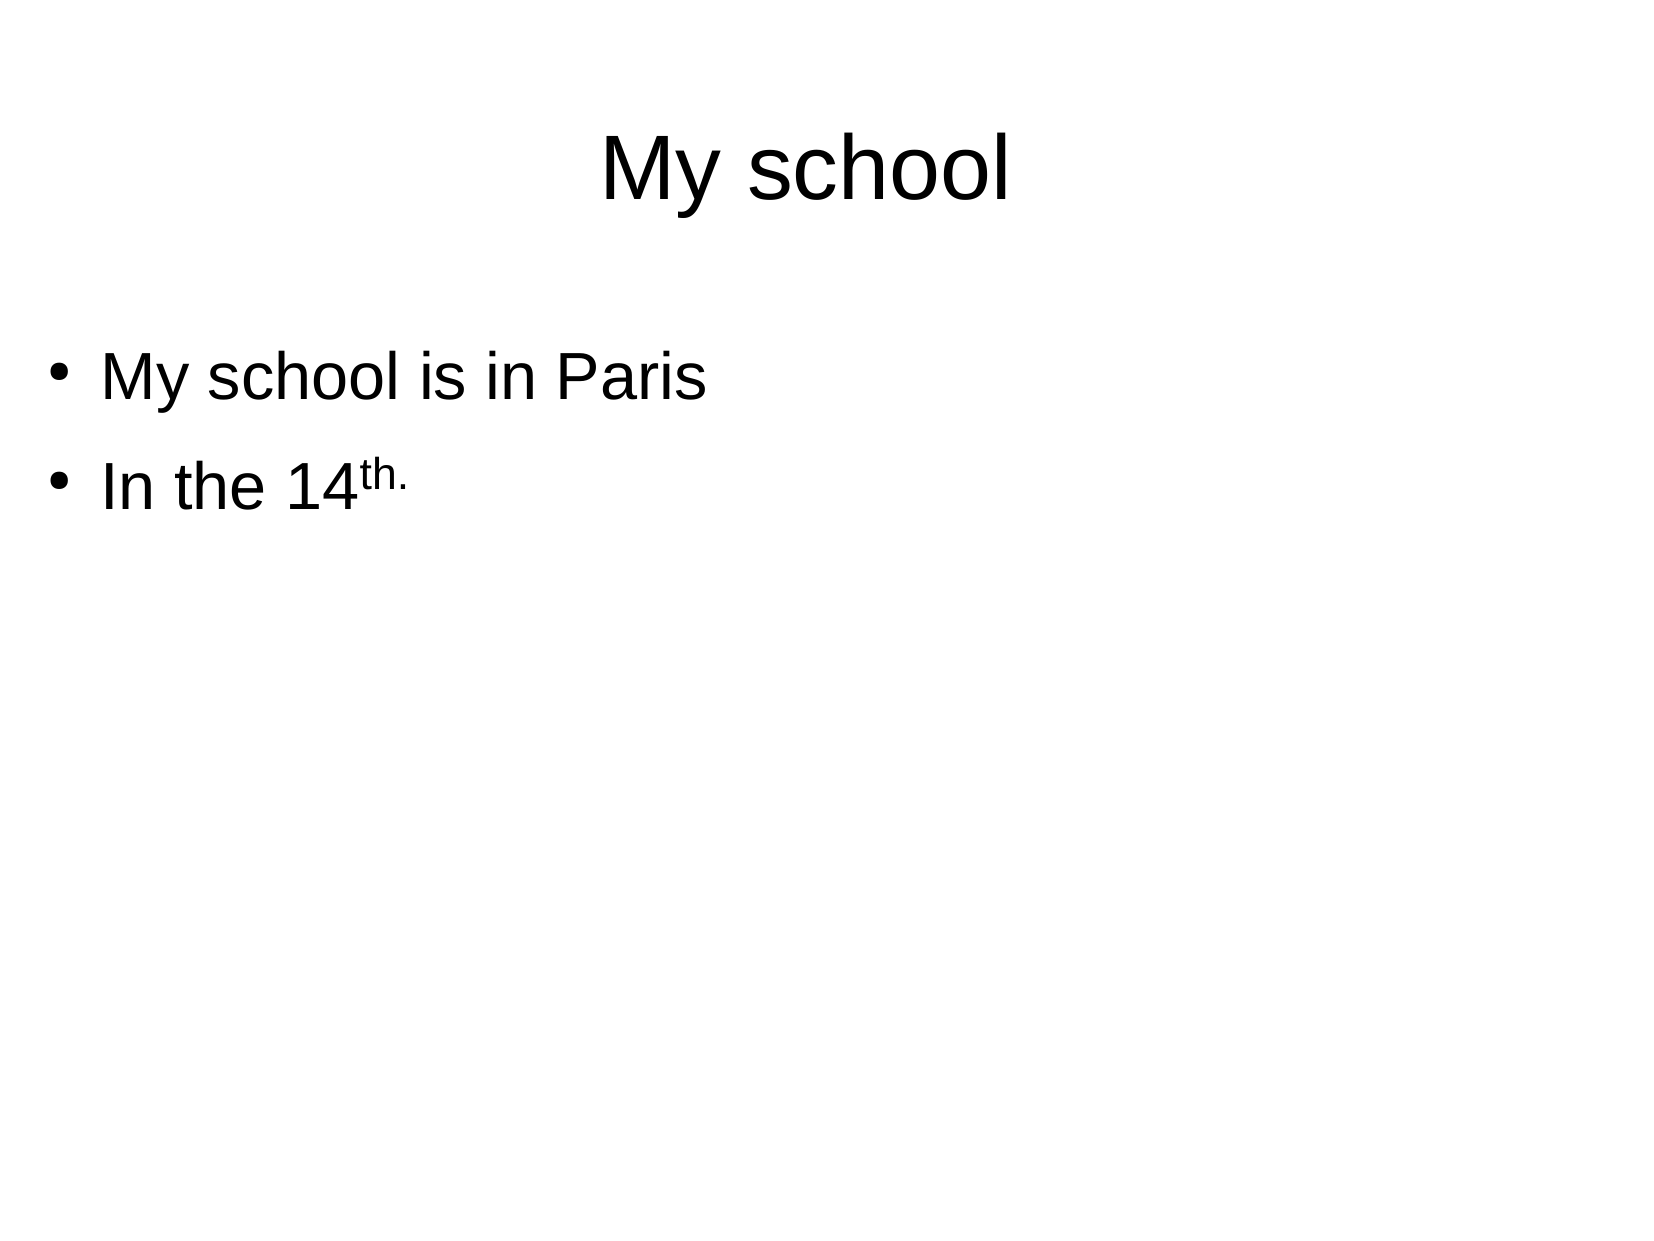

# My school
My school is in Paris
In the 14th.